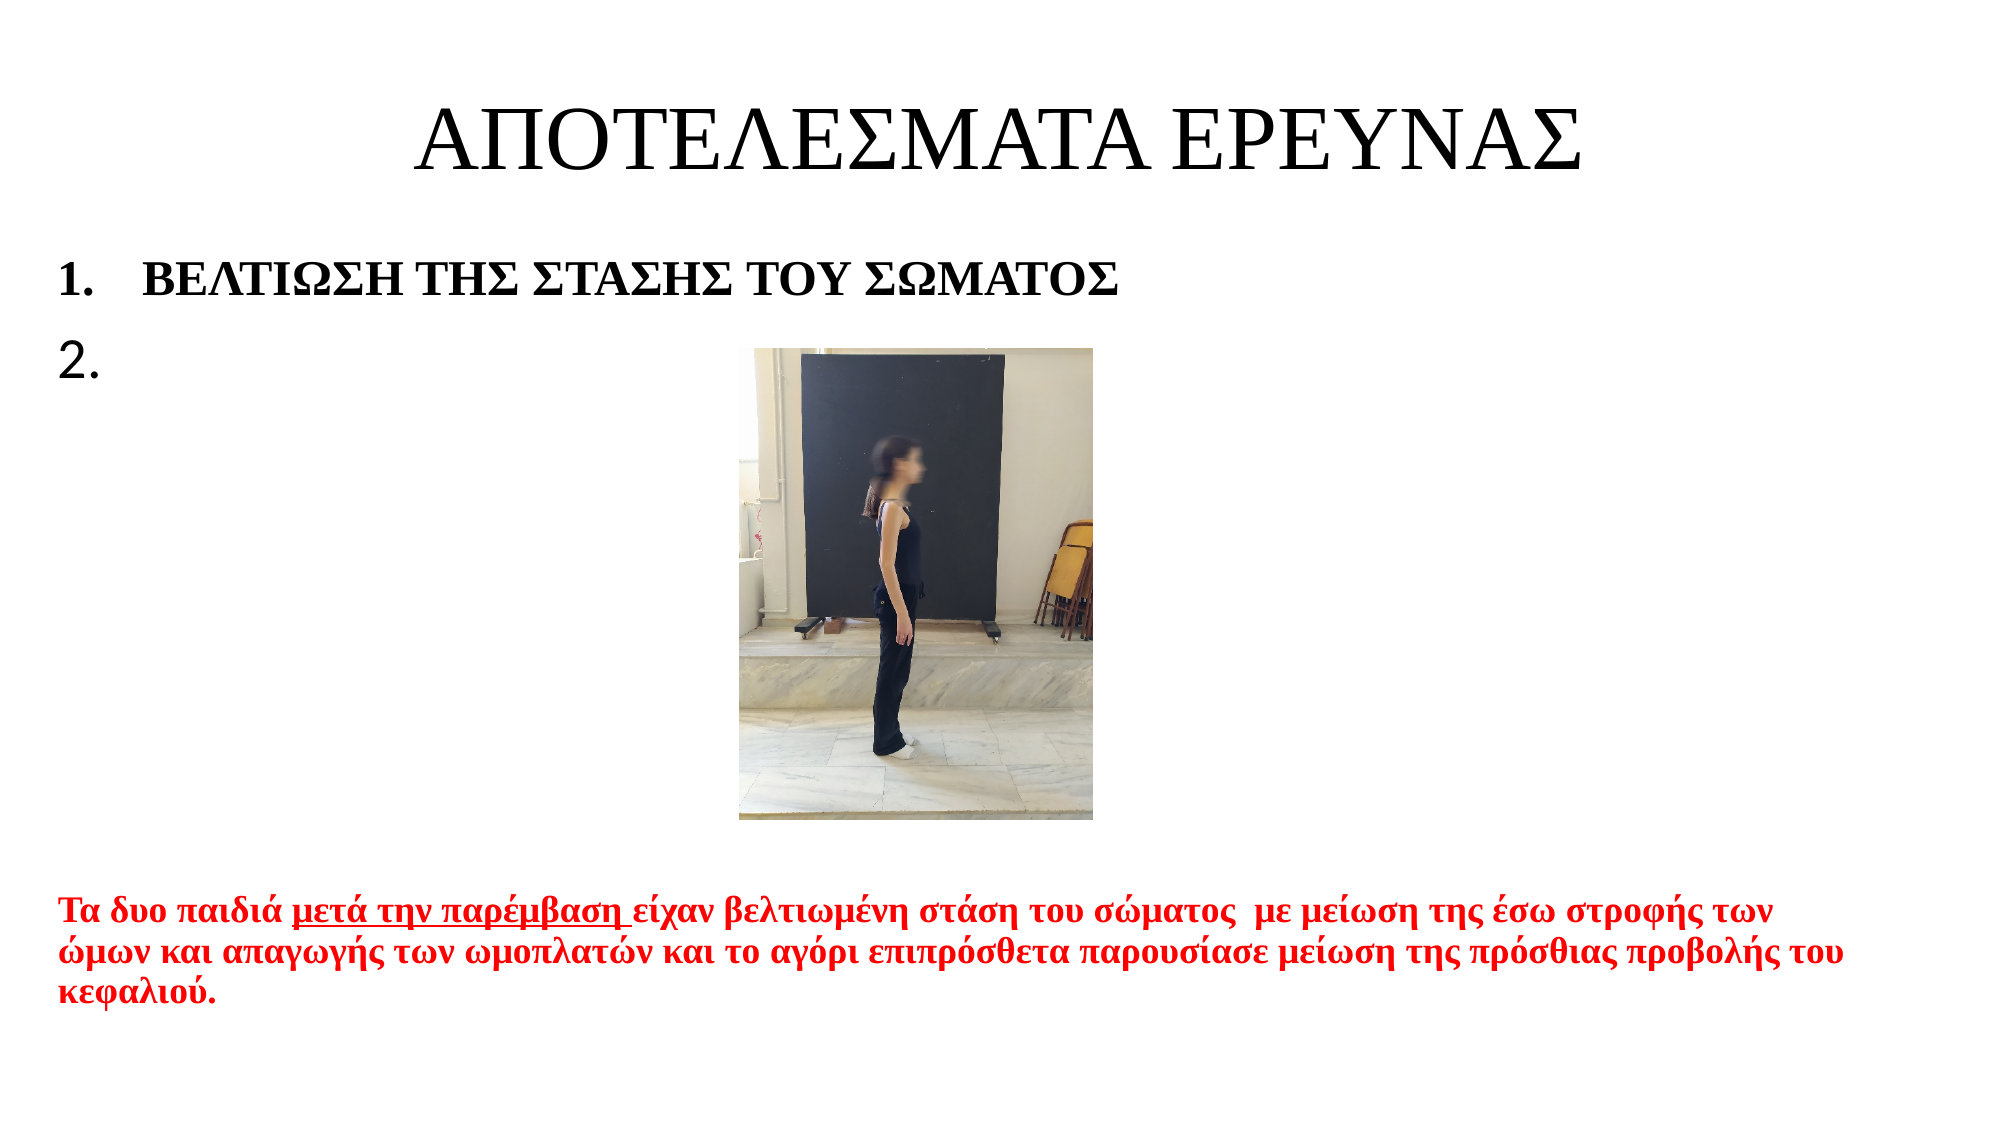

# ΑΠΟΤΕΛΕΣΜΑΤΑ ΕΡΕΥΝΑΣ
ΒΕΛΤΙΩΣΗ ΤΗΣ ΣΤΑΣΗΣ ΤΟΥ ΣΩΜΑΤΟΣ
Τα δυο παιδιά μετά την παρέμβαση είχαν βελτιωμένη στάση του σώματος με μείωση της έσω στροφής των ώμων και απαγωγής των ωμοπλατών και το αγόρι επιπρόσθετα παρουσίασε μείωση της πρόσθιας προβολής του κεφαλιού.